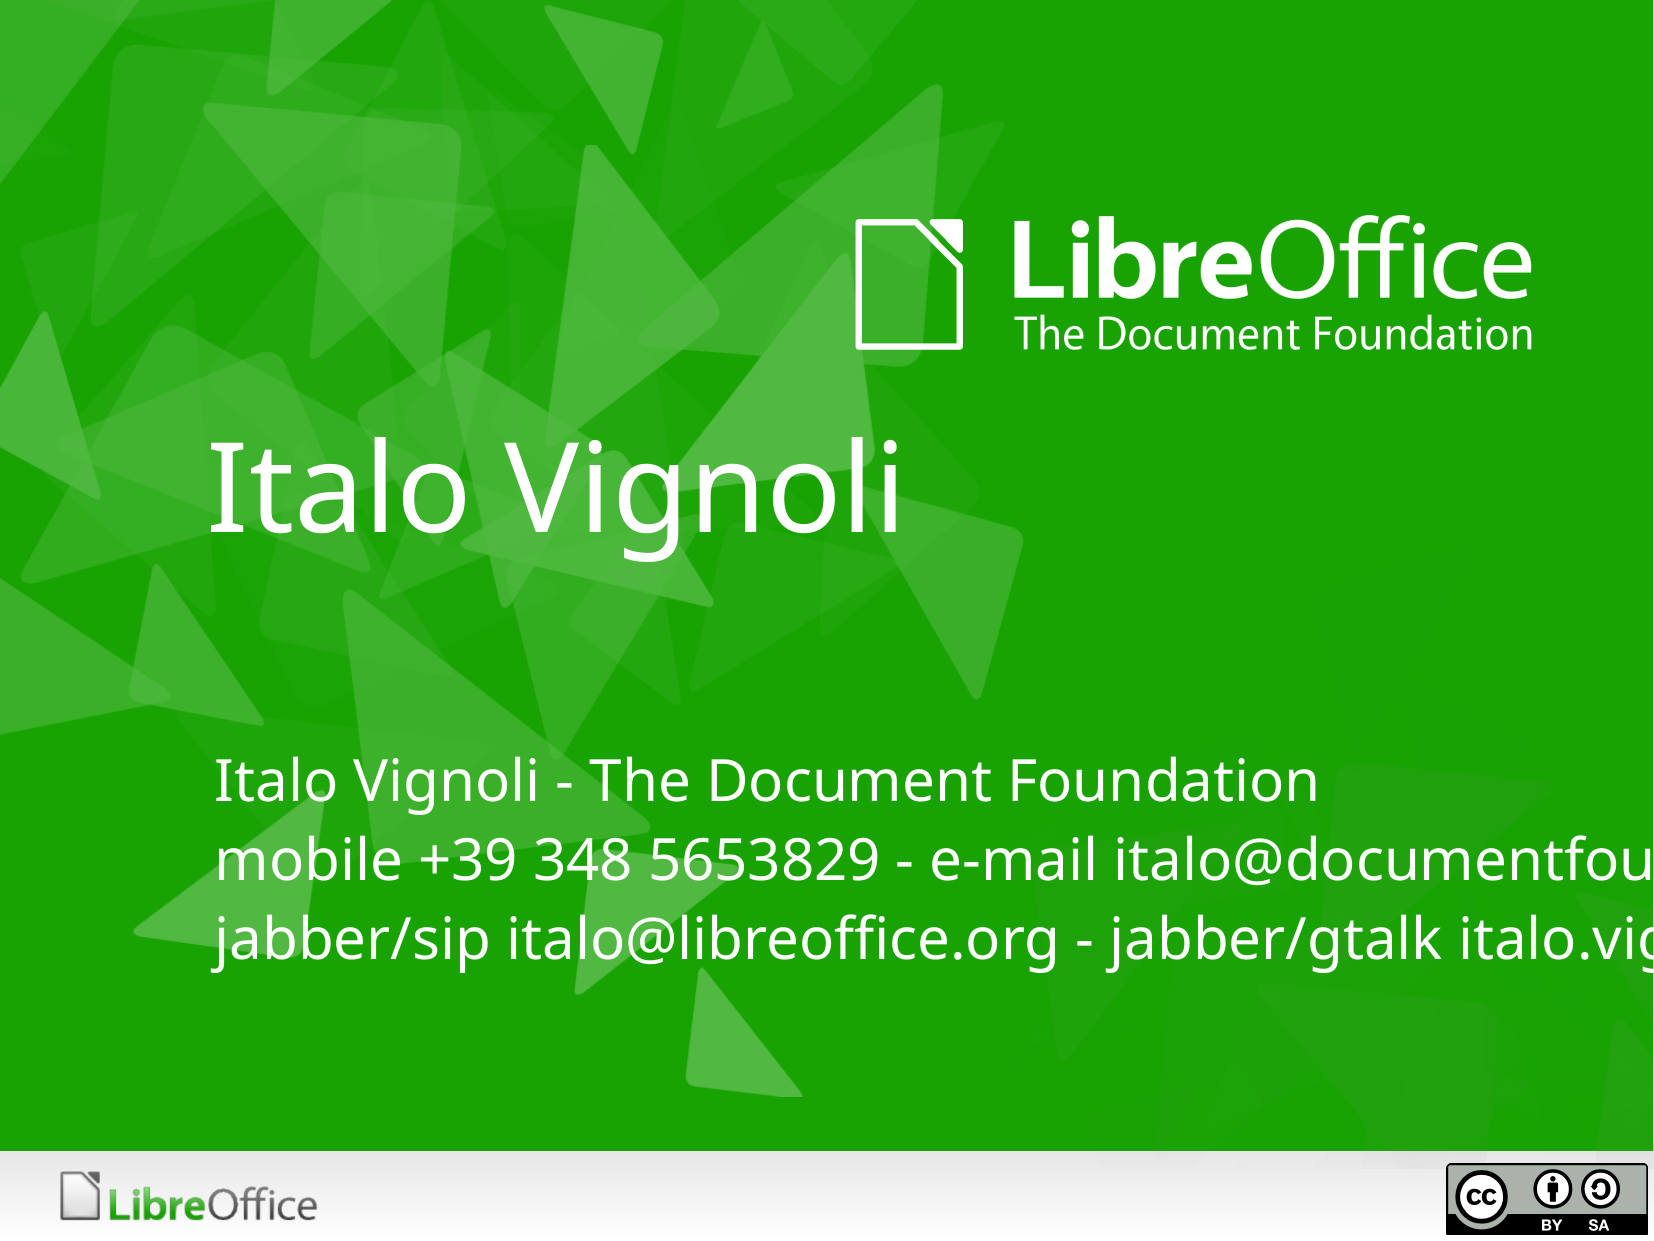

# Italo Vignoli
Italo Vignoli - The Document Foundation
mobile +39 348 5653829 - e-mail italo@documentfoundation.org
jabber/sip italo@libreoffice.org - jabber/gtalk italo.vignoli@gmail.com